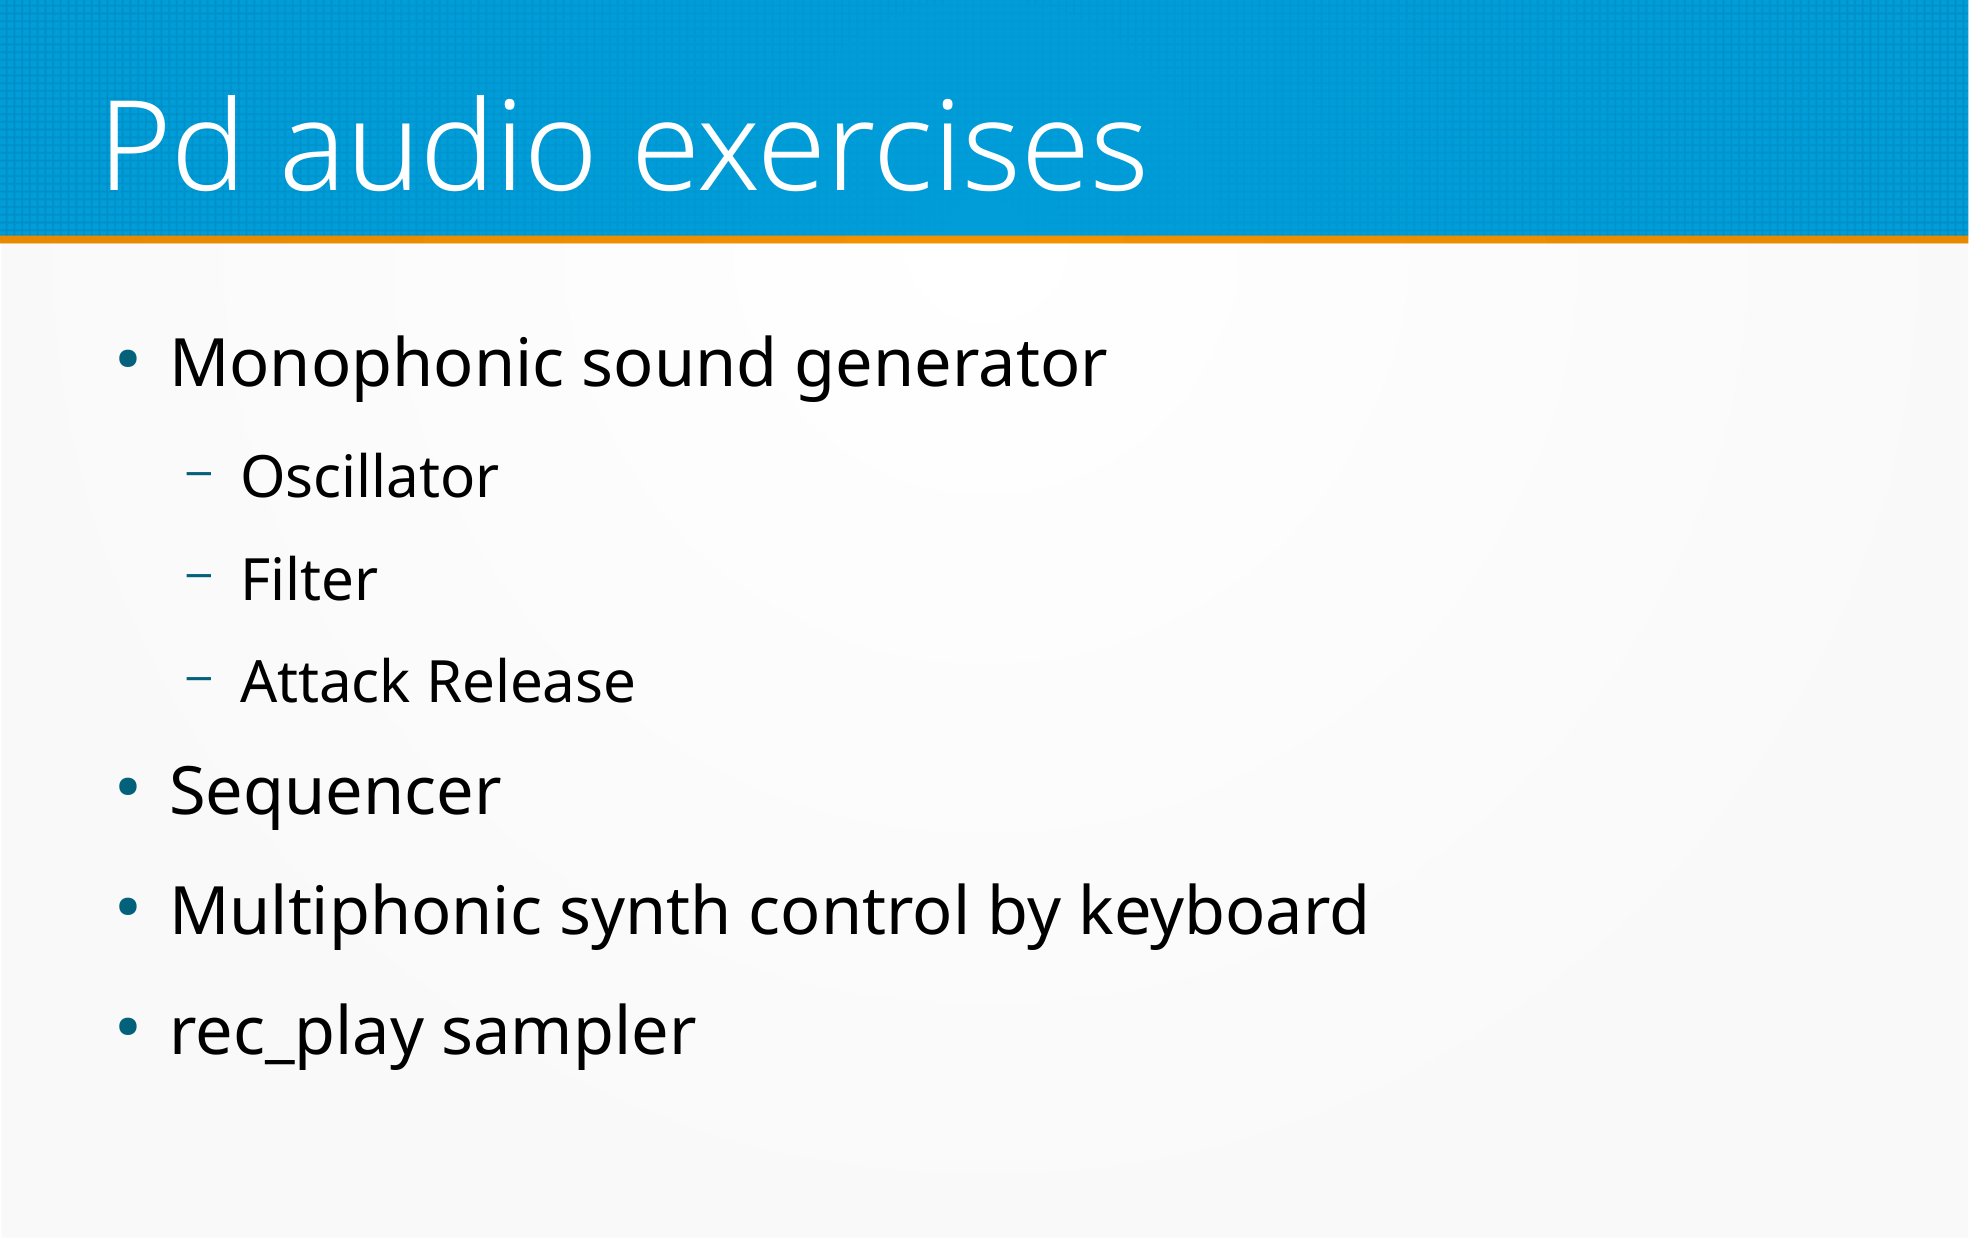

# Pd audio exercises
Monophonic sound generator
Oscillator
Filter
Attack Release
Sequencer
Multiphonic synth control by keyboard
rec_play sampler